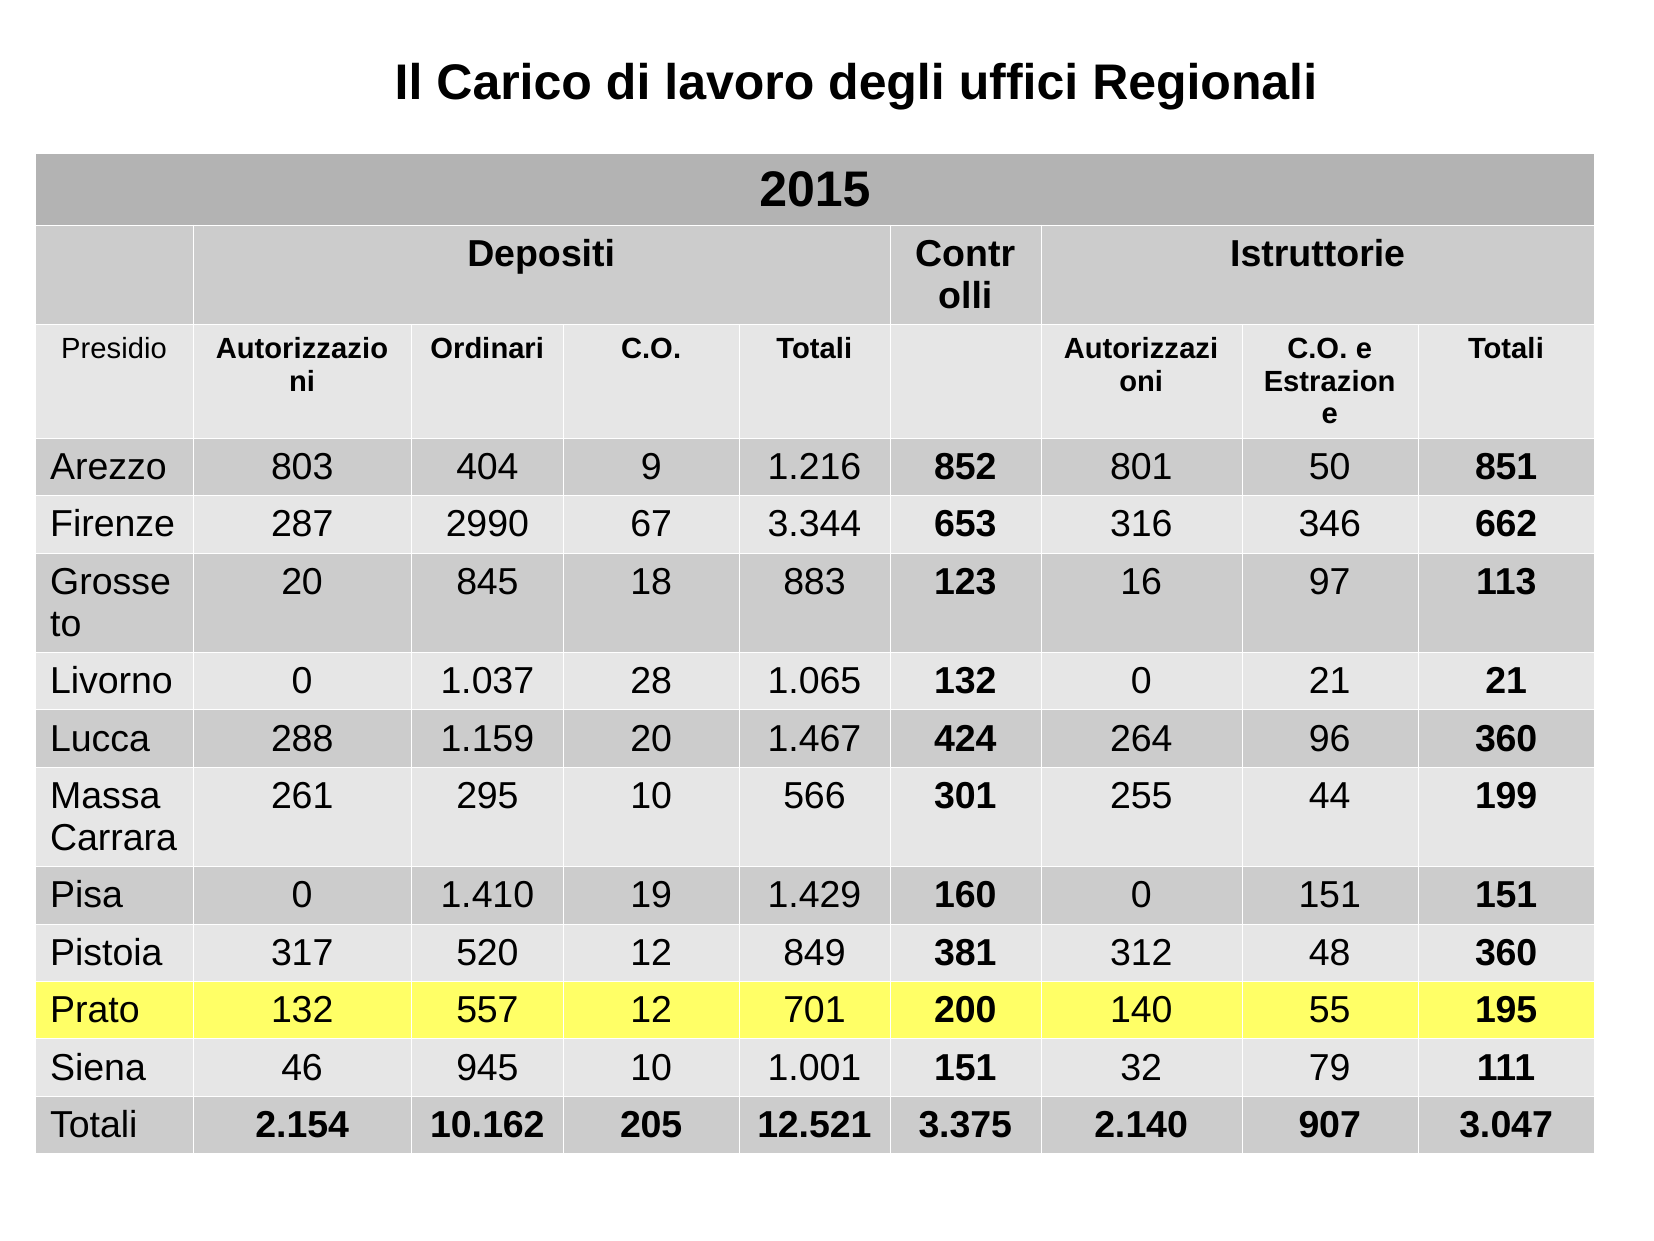

Il Carico di lavoro degli uffici Regionali
| 2015 | | | | | | | | |
| --- | --- | --- | --- | --- | --- | --- | --- | --- |
| | Depositi | | | | Controlli | Istruttorie | | |
| Presidio | Autorizzazioni | Ordinari | C.O. | Totali | | Autorizzazioni | C.O. e Estrazione | Totali |
| Arezzo | 803 | 404 | 9 | 1.216 | 852 | 801 | 50 | 851 |
| Firenze | 287 | 2990 | 67 | 3.344 | 653 | 316 | 346 | 662 |
| Grosseto | 20 | 845 | 18 | 883 | 123 | 16 | 97 | 113 |
| Livorno | 0 | 1.037 | 28 | 1.065 | 132 | 0 | 21 | 21 |
| Lucca | 288 | 1.159 | 20 | 1.467 | 424 | 264 | 96 | 360 |
| Massa Carrara | 261 | 295 | 10 | 566 | 301 | 255 | 44 | 199 |
| Pisa | 0 | 1.410 | 19 | 1.429 | 160 | 0 | 151 | 151 |
| Pistoia | 317 | 520 | 12 | 849 | 381 | 312 | 48 | 360 |
| Prato | 132 | 557 | 12 | 701 | 200 | 140 | 55 | 195 |
| Siena | 46 | 945 | 10 | 1.001 | 151 | 32 | 79 | 111 |
| Totali | 2.154 | 10.162 | 205 | 12.521 | 3.375 | 2.140 | 907 | 3.047 |